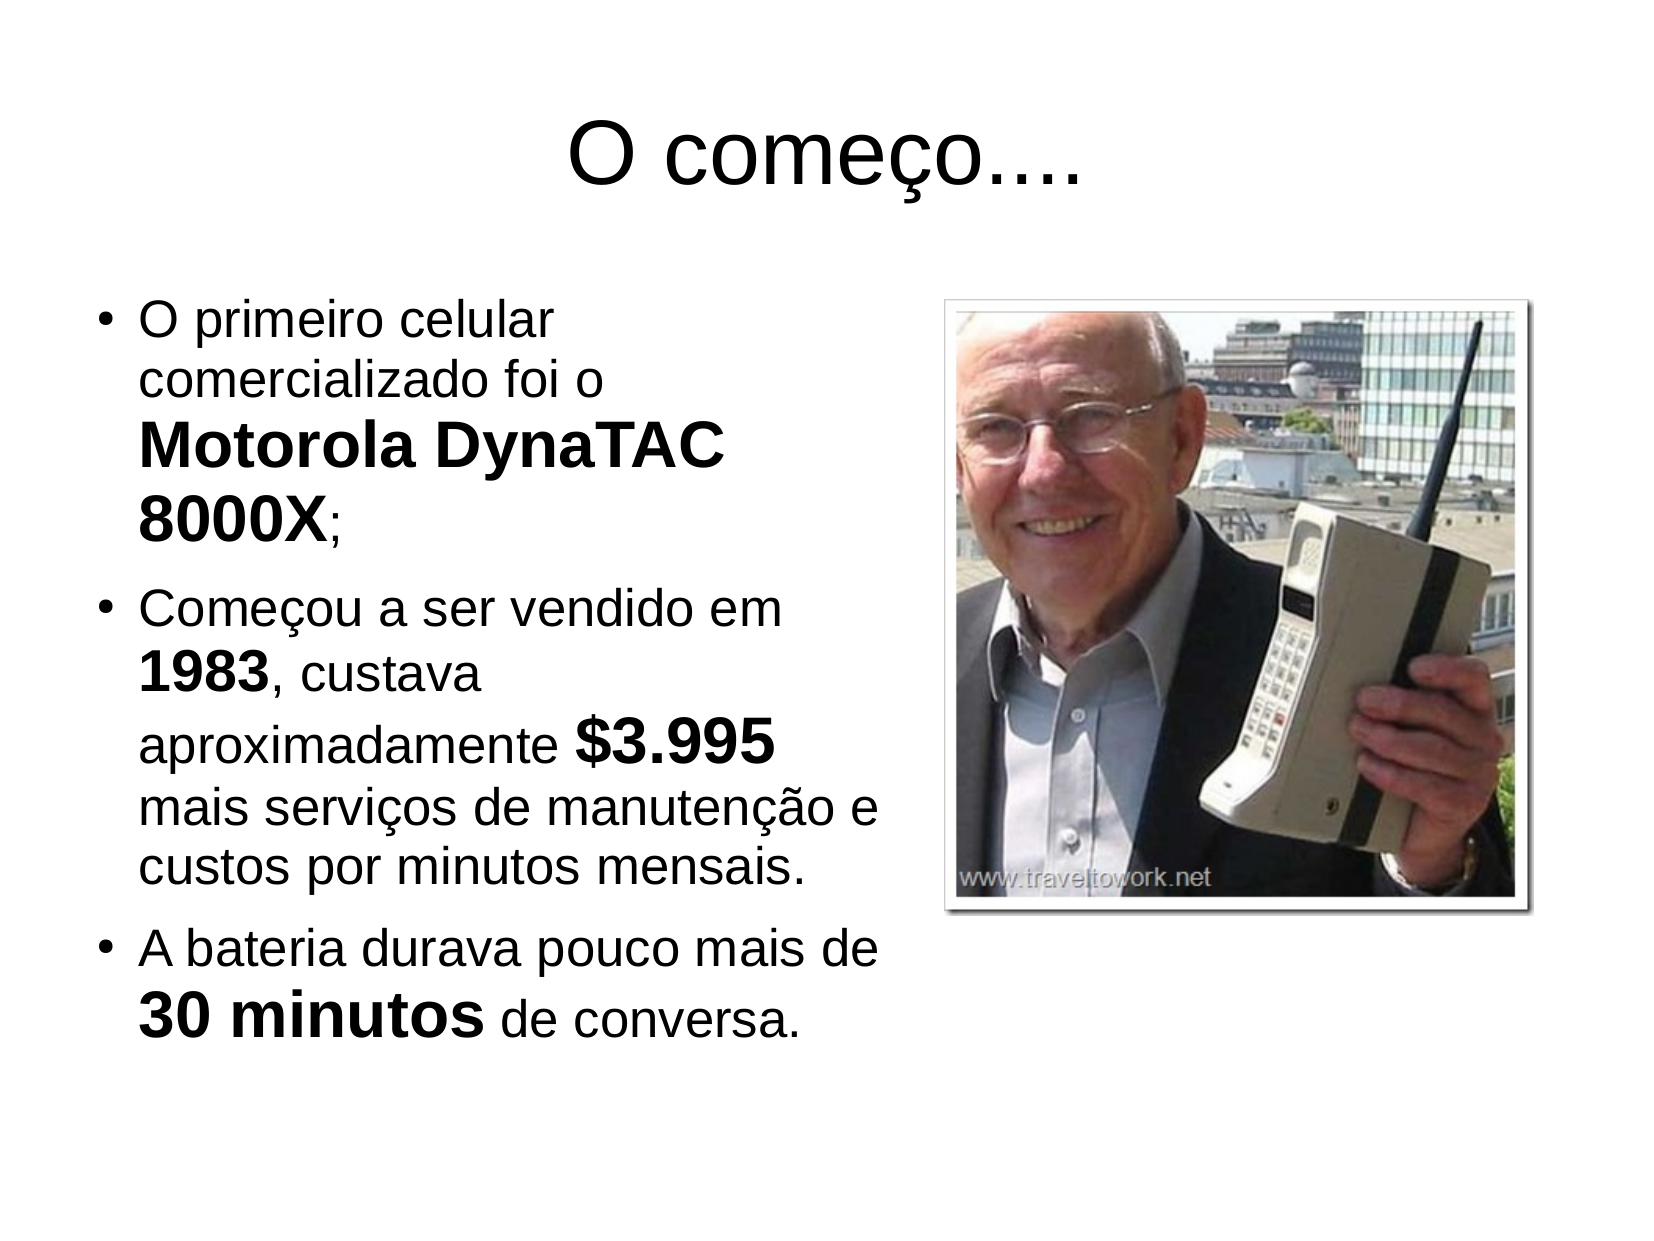

# O começo....
O primeiro celular comercializado foi o Motorola DynaTAC 8000X;
Começou a ser vendido em 1983, custava aproximadamente $3.995 mais serviços de manutenção e custos por minutos mensais.
A bateria durava pouco mais de 30 minutos de conversa.